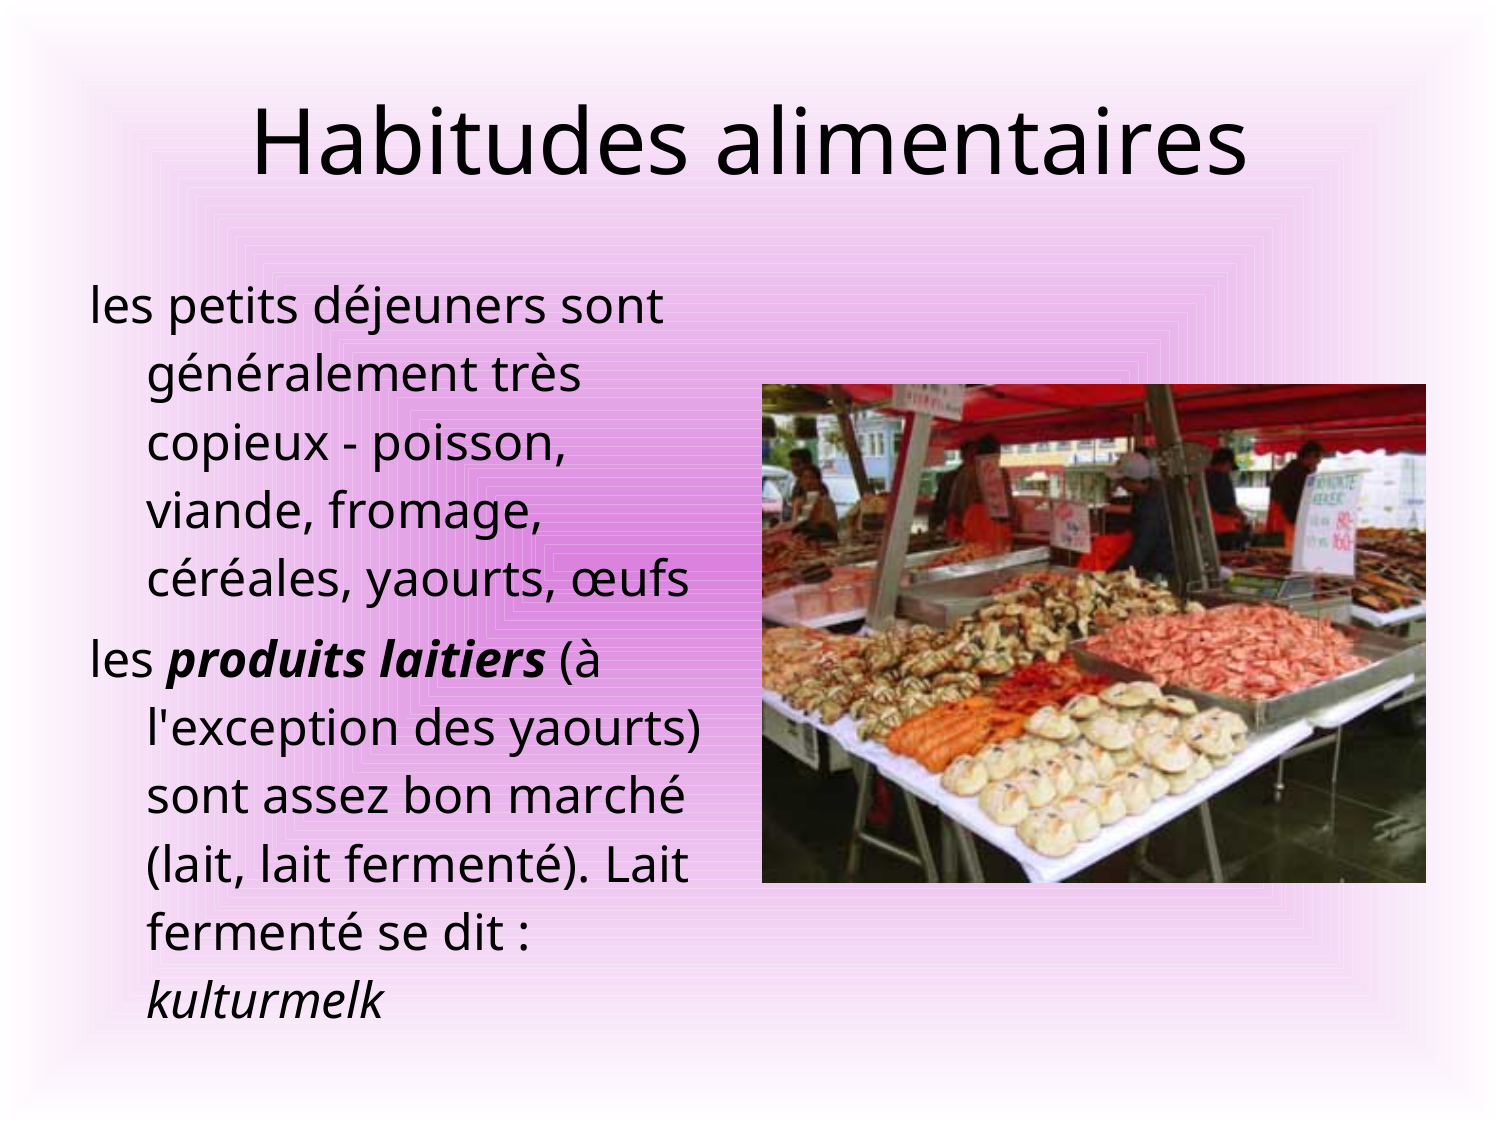

# Habitudes alimentaires
les petits déjeuners sont généralement très copieux - poisson, viande, fromage, céréales, yaourts, œufs
les produits laitiers (à l'exception des yaourts) sont assez bon marché (lait, lait fermenté). Lait fermenté se dit : kulturmelk